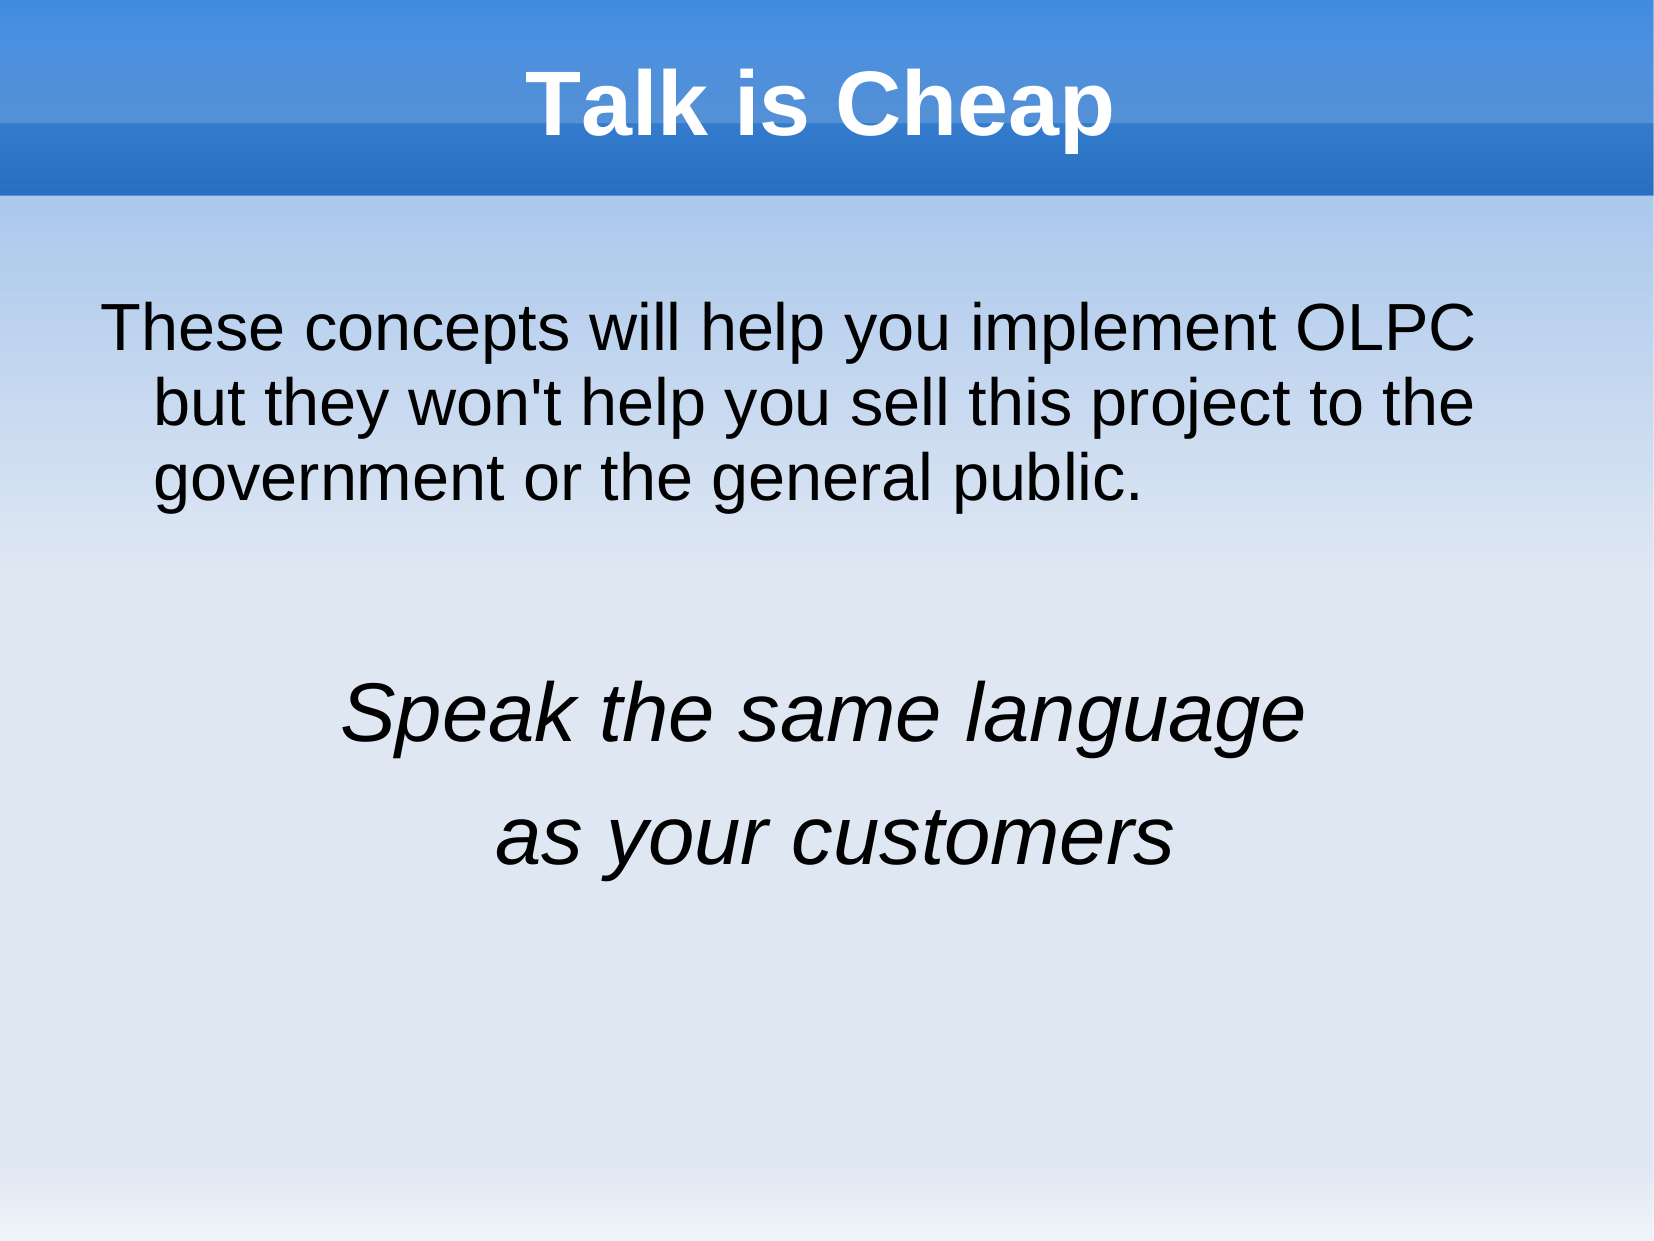

# Talk is Cheap
These concepts will help you implement OLPC but they won't help you sell this project to the government or the general public.
Speak the same language
as your customers